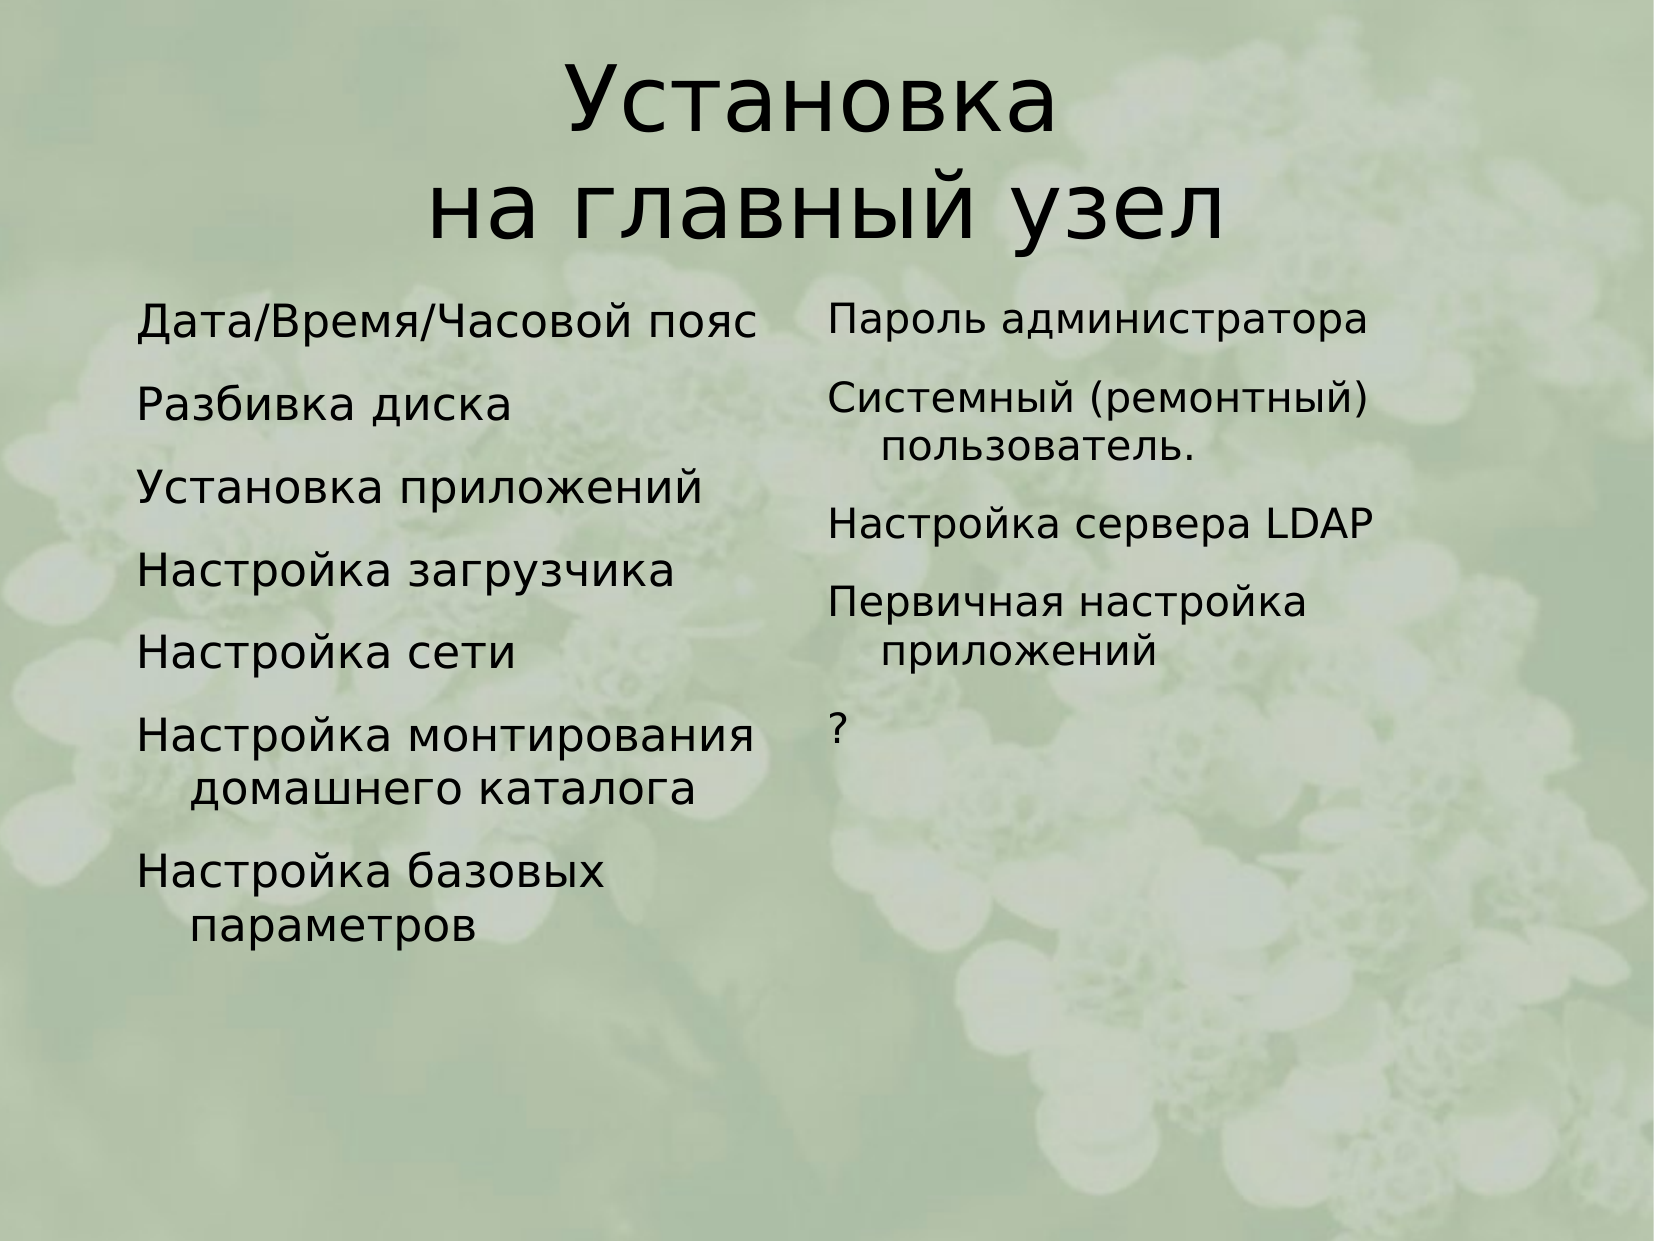

# Установка на главный узел
Дата/Время/Часовой пояс
Разбивка диска
Установка приложений
Настройка загрузчика
Настройка сети
Настройка монтирования домашнего каталога
Настройка базовых параметров
Пароль администратора
Системный (ремонтный) пользователь.
Настройка сервера LDAP
Первичная настройка приложений
?